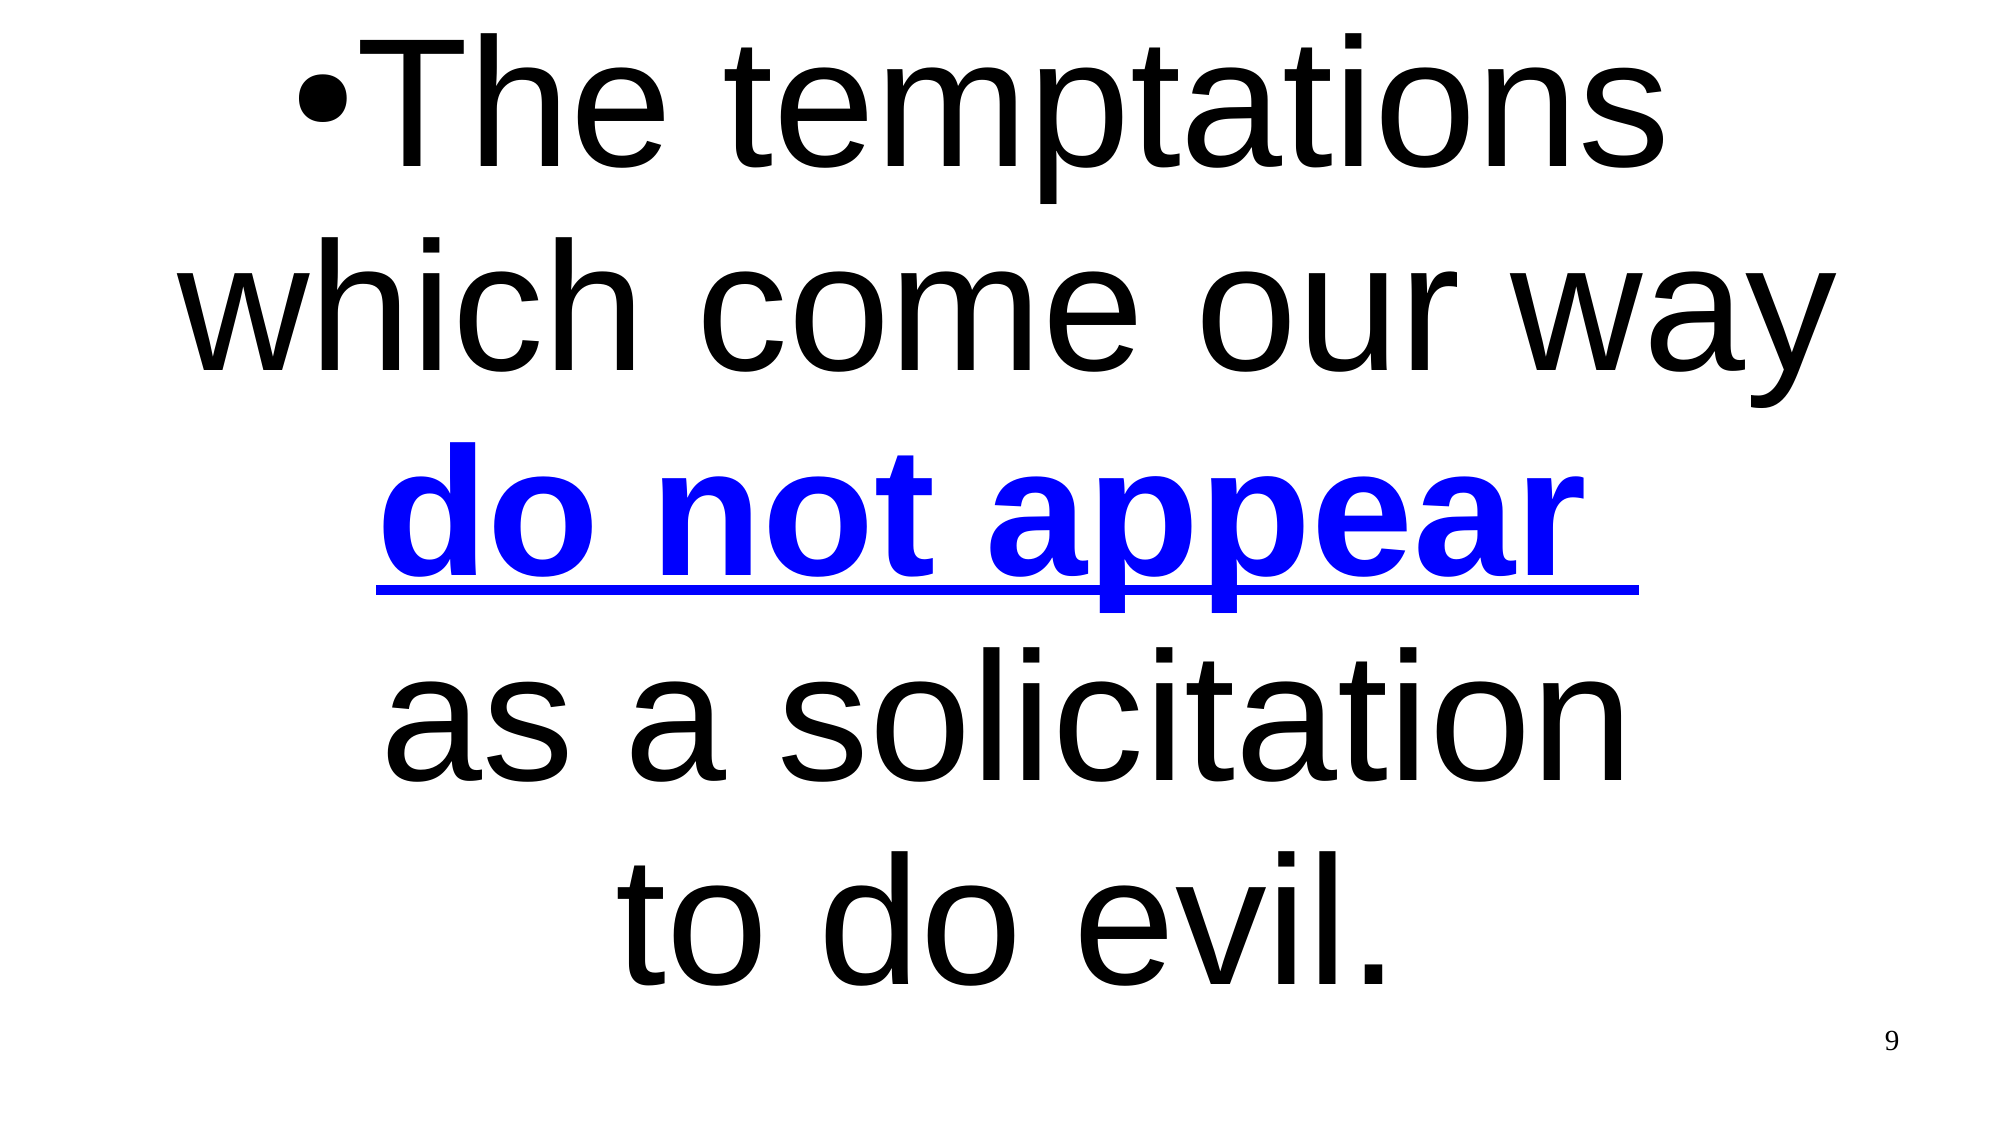

# The temptations which come our way do not appear as a solicitation to do evil.
9